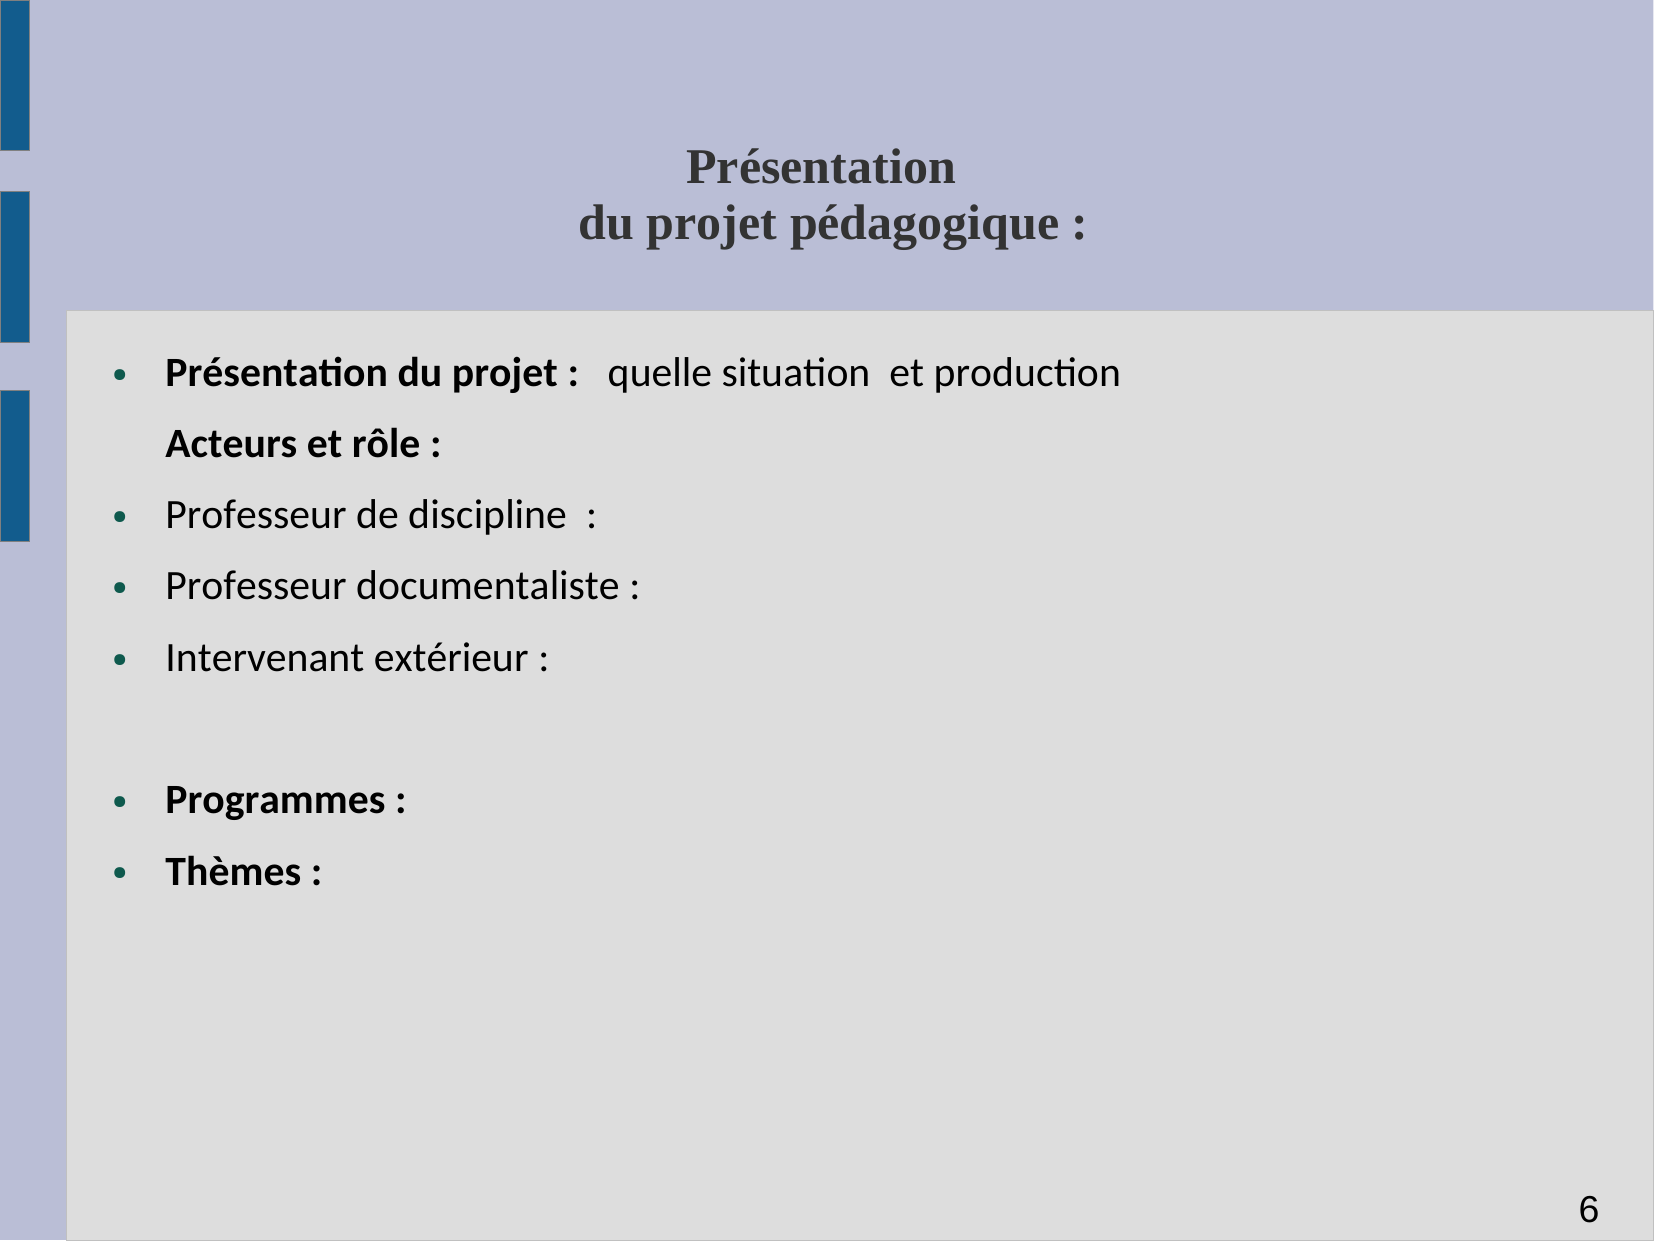

# Présentation du projet pédagogique :
Présentation du projet : quelle situation et production
Acteurs et rôle :
Professeur de discipline  :
Professeur documentaliste :
Intervenant extérieur :
Programmes :
Thèmes :